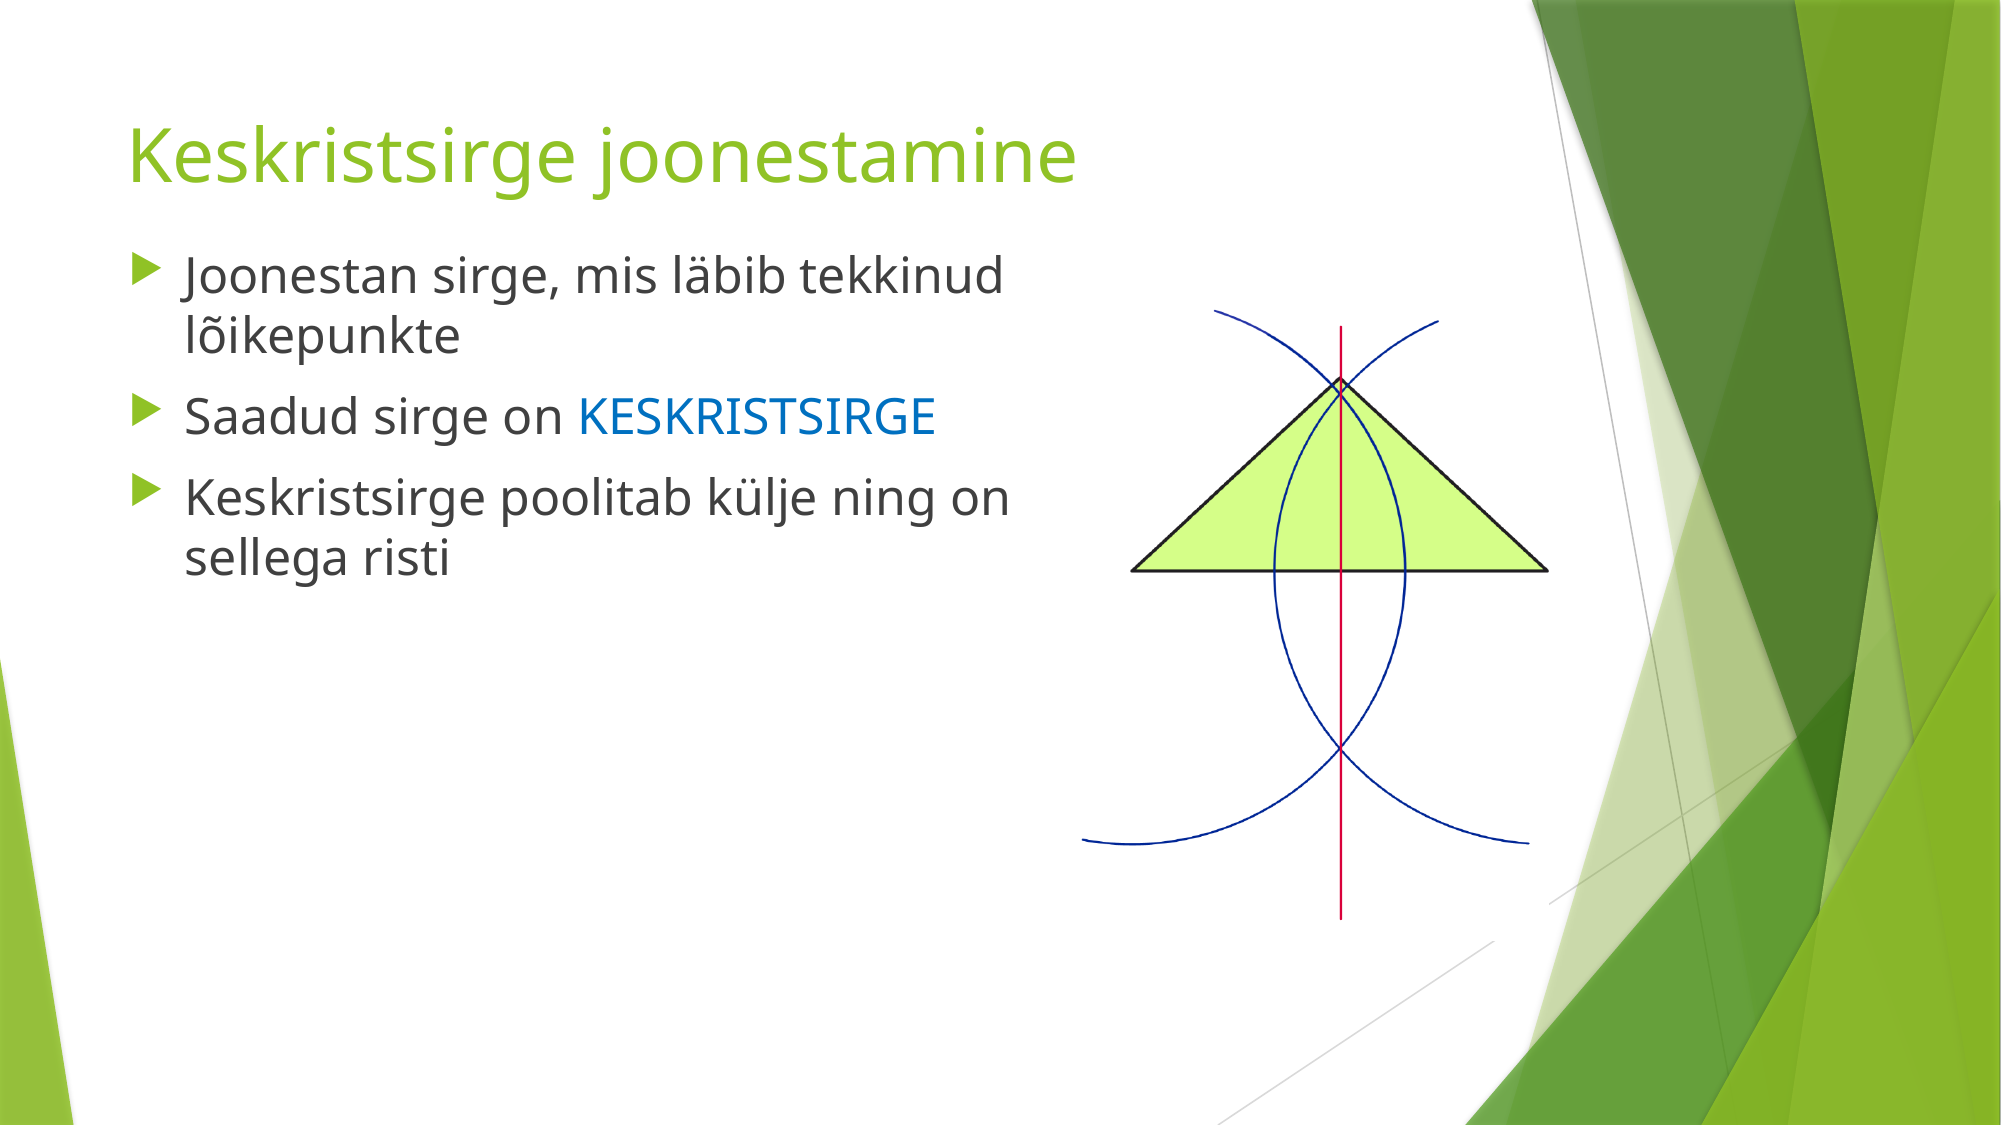

# Keskristsirge joonestamine
Joonestan sirge, mis läbib tekkinud lõikepunkte
Saadud sirge on KESKRISTSIRGE
Keskristsirge poolitab külje ning on sellega risti